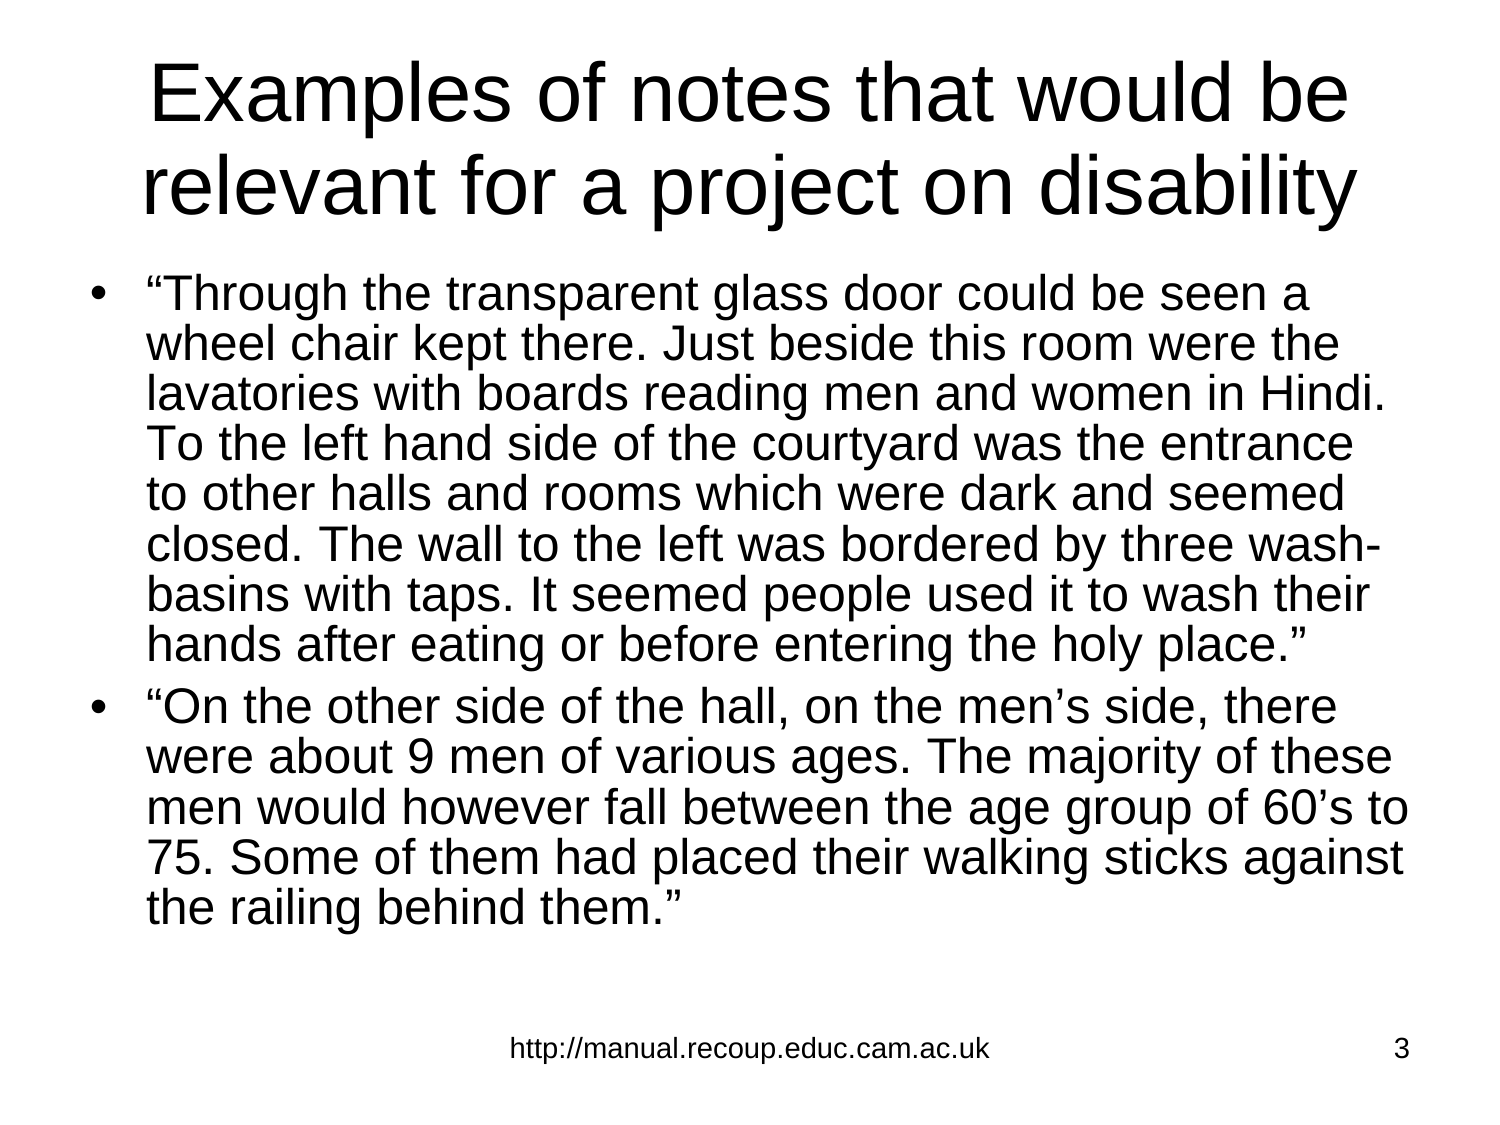

# Examples of notes that would be relevant for a project on disability
“Through the transparent glass door could be seen a wheel chair kept there. Just beside this room were the lavatories with boards reading men and women in Hindi. To the left hand side of the courtyard was the entrance to other halls and rooms which were dark and seemed closed. The wall to the left was bordered by three wash-basins with taps. It seemed people used it to wash their hands after eating or before entering the holy place.”
“On the other side of the hall, on the men’s side, there were about 9 men of various ages. The majority of these men would however fall between the age group of 60’s to 75. Some of them had placed their walking sticks against the railing behind them.”
http://manual.recoup.educ.cam.ac.uk
3